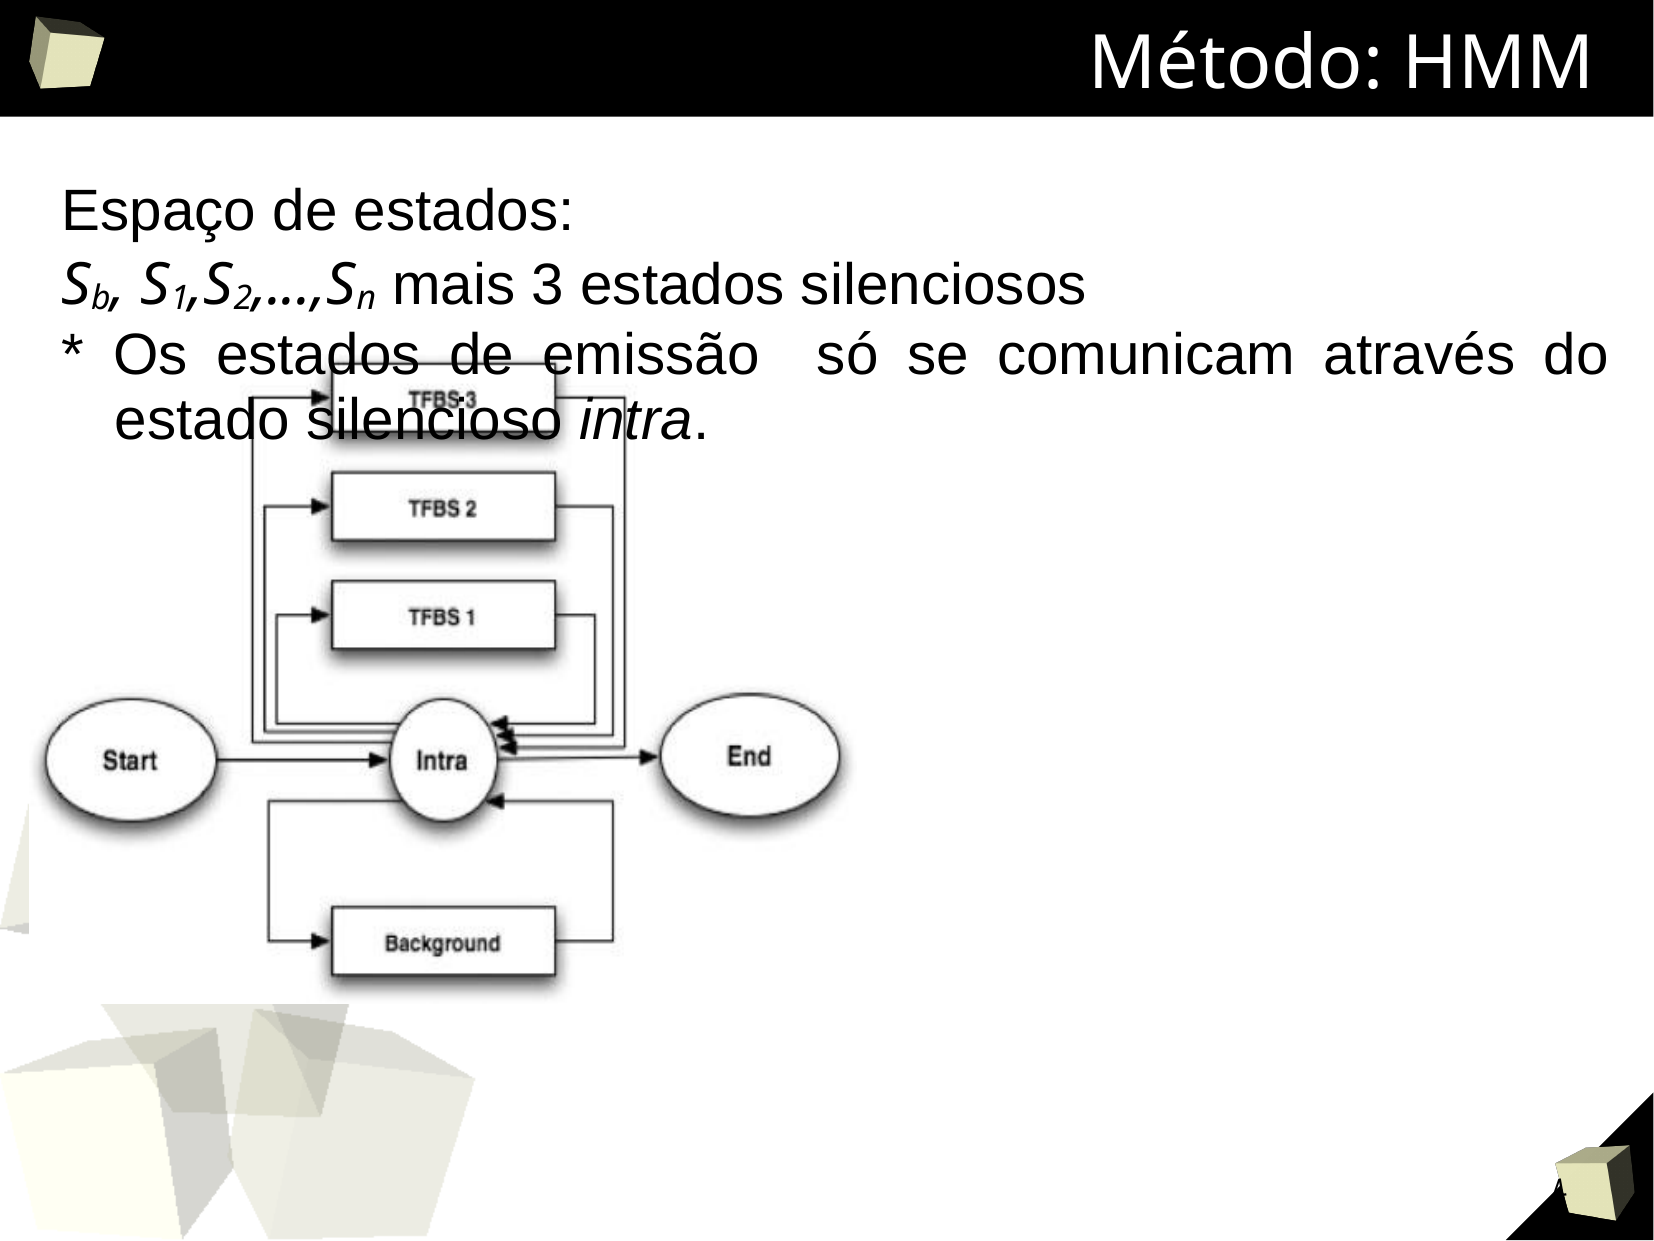

# Método: HMM
Espaço de estados:
Sb, S1,S2,...,Sn mais 3 estados silenciosos
* Os estados de emissão só se comunicam através do estado silencioso intra.